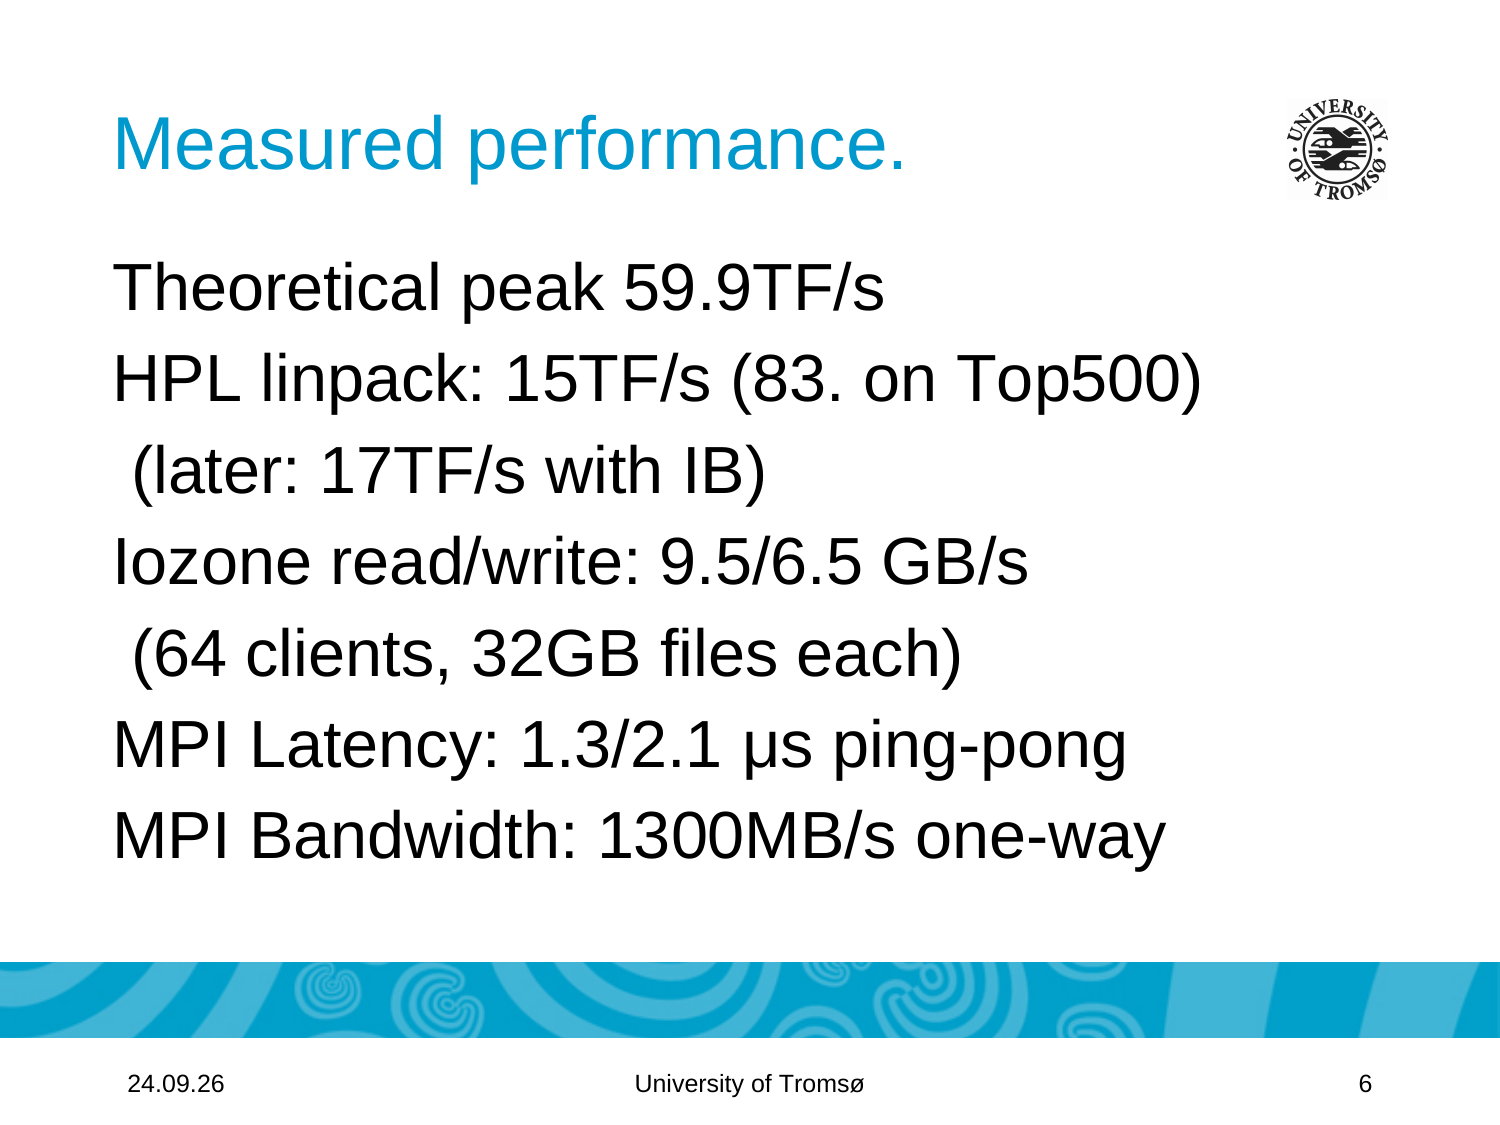

# Measured performance.
Theoretical peak 59.9TF/s
HPL linpack: 15TF/s (83. on Top500)
 (later: 17TF/s with IB)
Iozone read/write: 9.5/6.5 GB/s
 (64 clients, 32GB files each)
MPI Latency: 1.3/2.1 μs ping-pong
MPI Bandwidth: 1300MB/s one-way